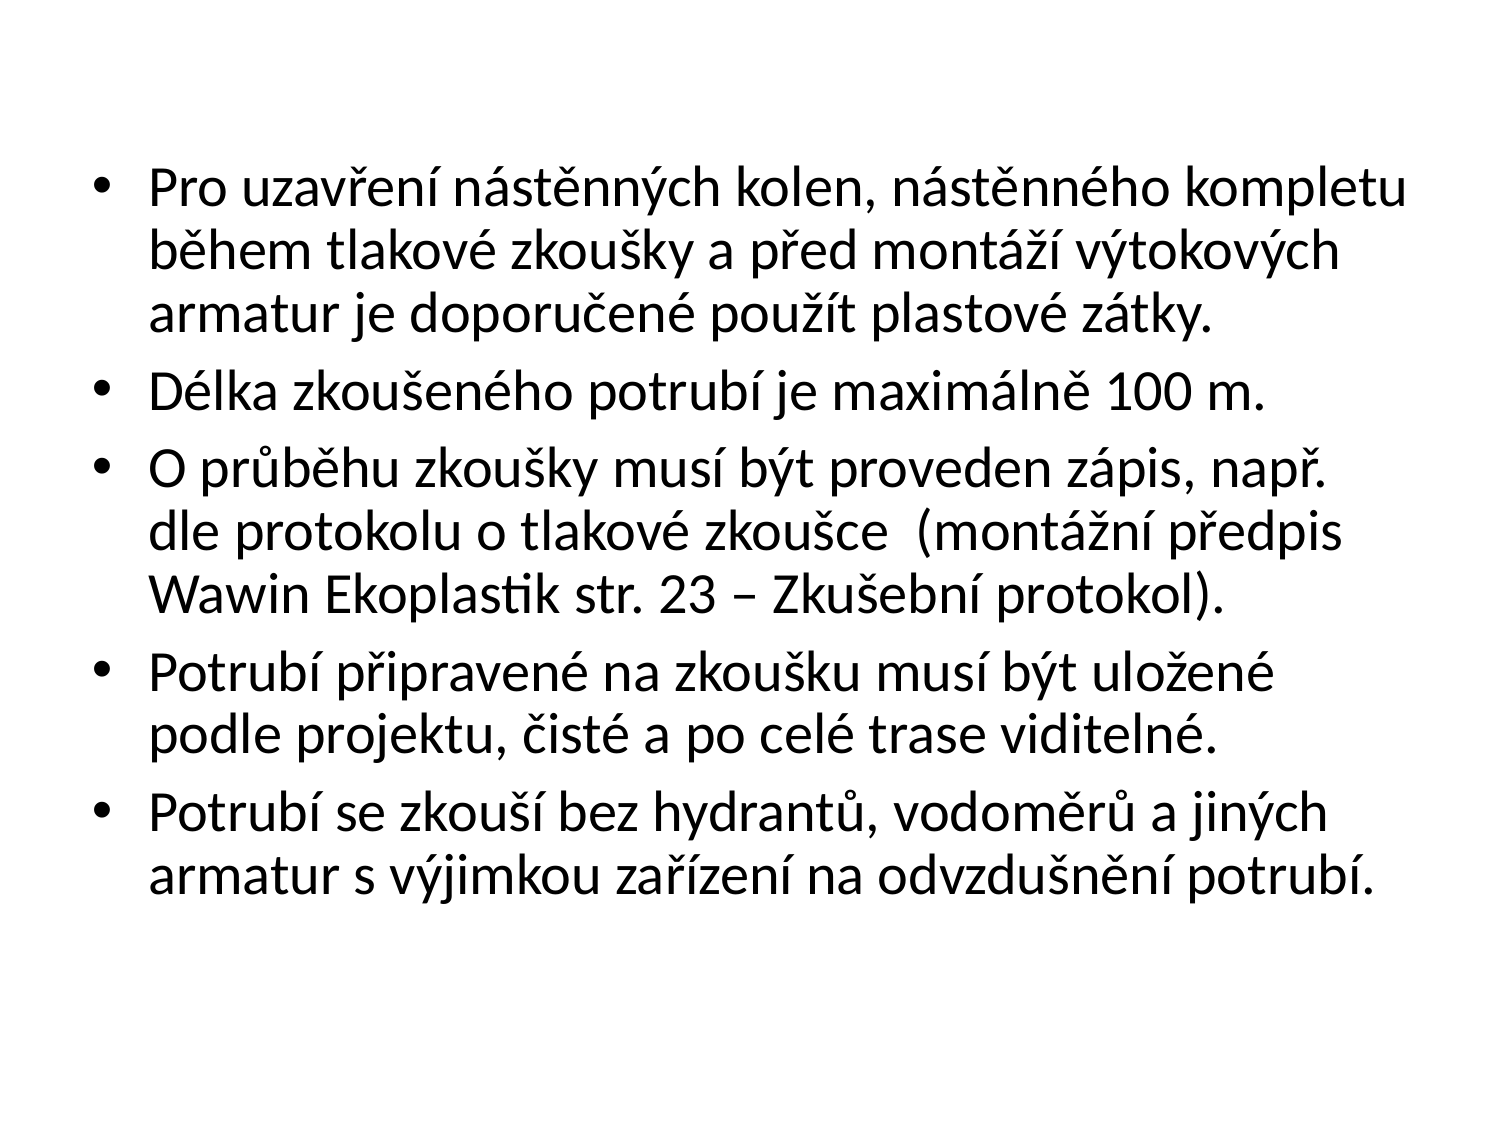

#
Pro uzavření nástěnných kolen, nástěnného kompletu během tlakové zkoušky a před montáží výtokových armatur je doporučené použít plastové zátky.
Délka zkoušeného potrubí je maximálně 100 m.
O průběhu zkoušky musí být proveden zápis, např. dle protokolu o tlakové zkoušce (montážní předpis Wawin Ekoplastik str. 23 – Zkušební protokol).
Potrubí připravené na zkoušku musí být uložené podle projektu, čisté a po celé trase viditelné.
Potrubí se zkouší bez hydrantů, vodoměrů a jiných armatur s výjimkou zařízení na odvzdušnění potrubí.